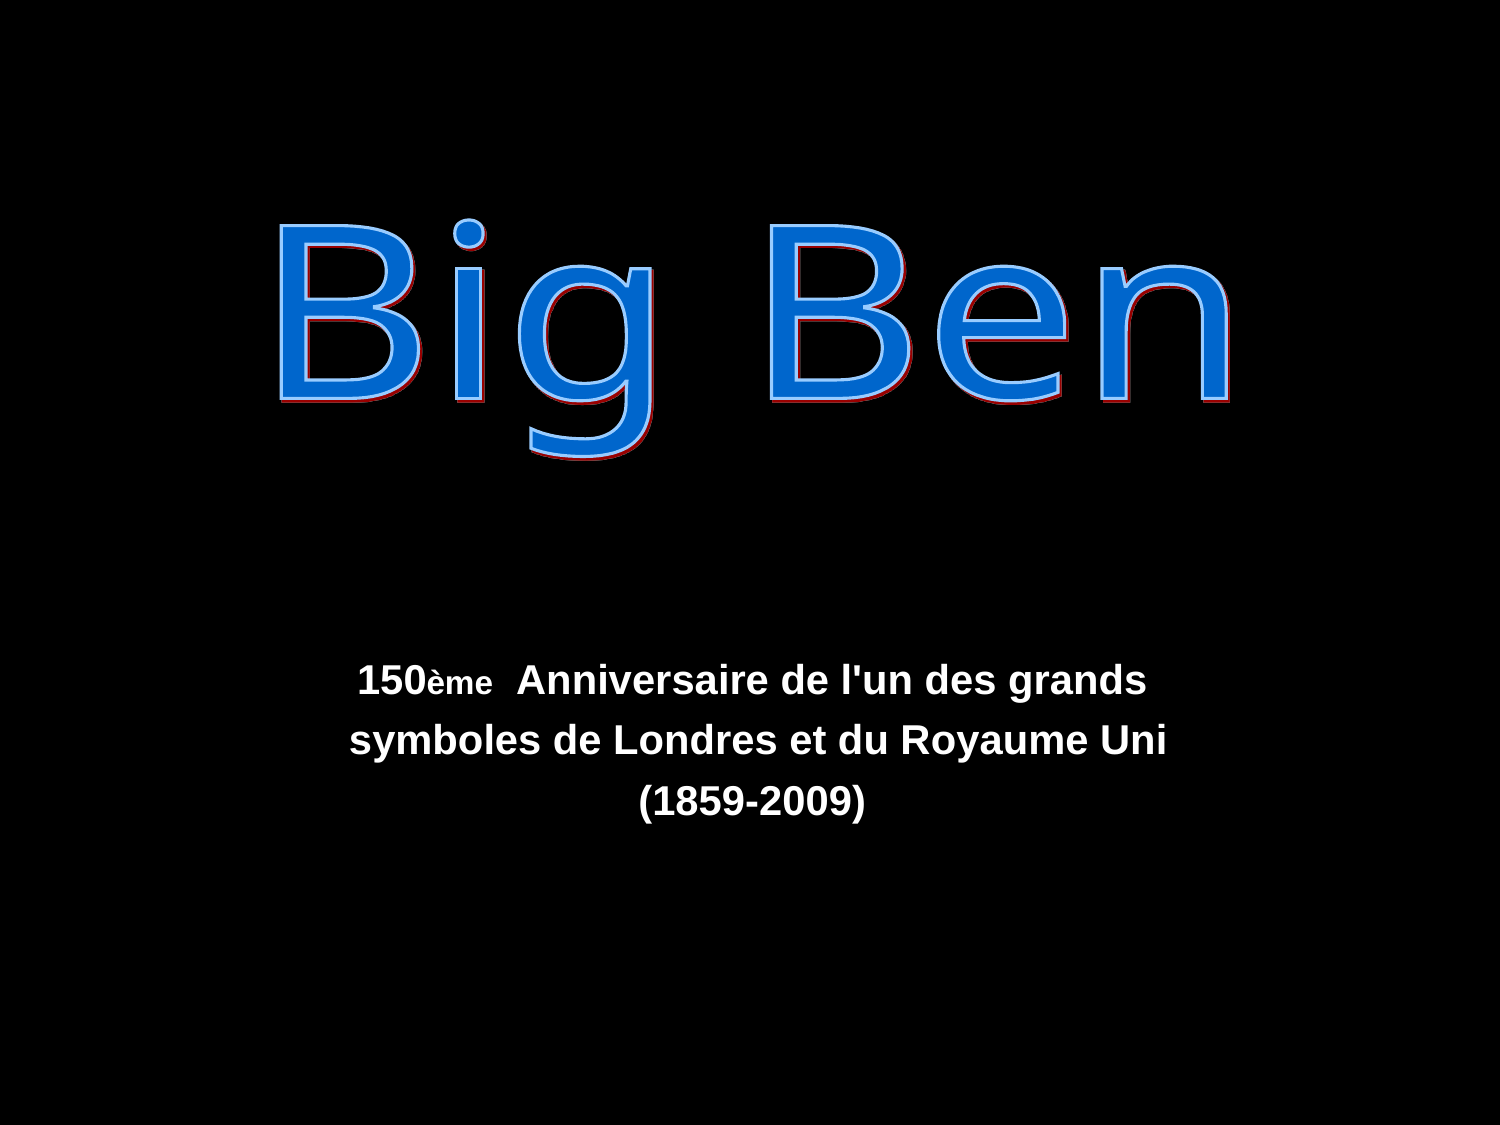

Big Ben
150ème Anniversaire de l'un des grands
 symboles de Londres et du Royaume Uni
(1859-2009)